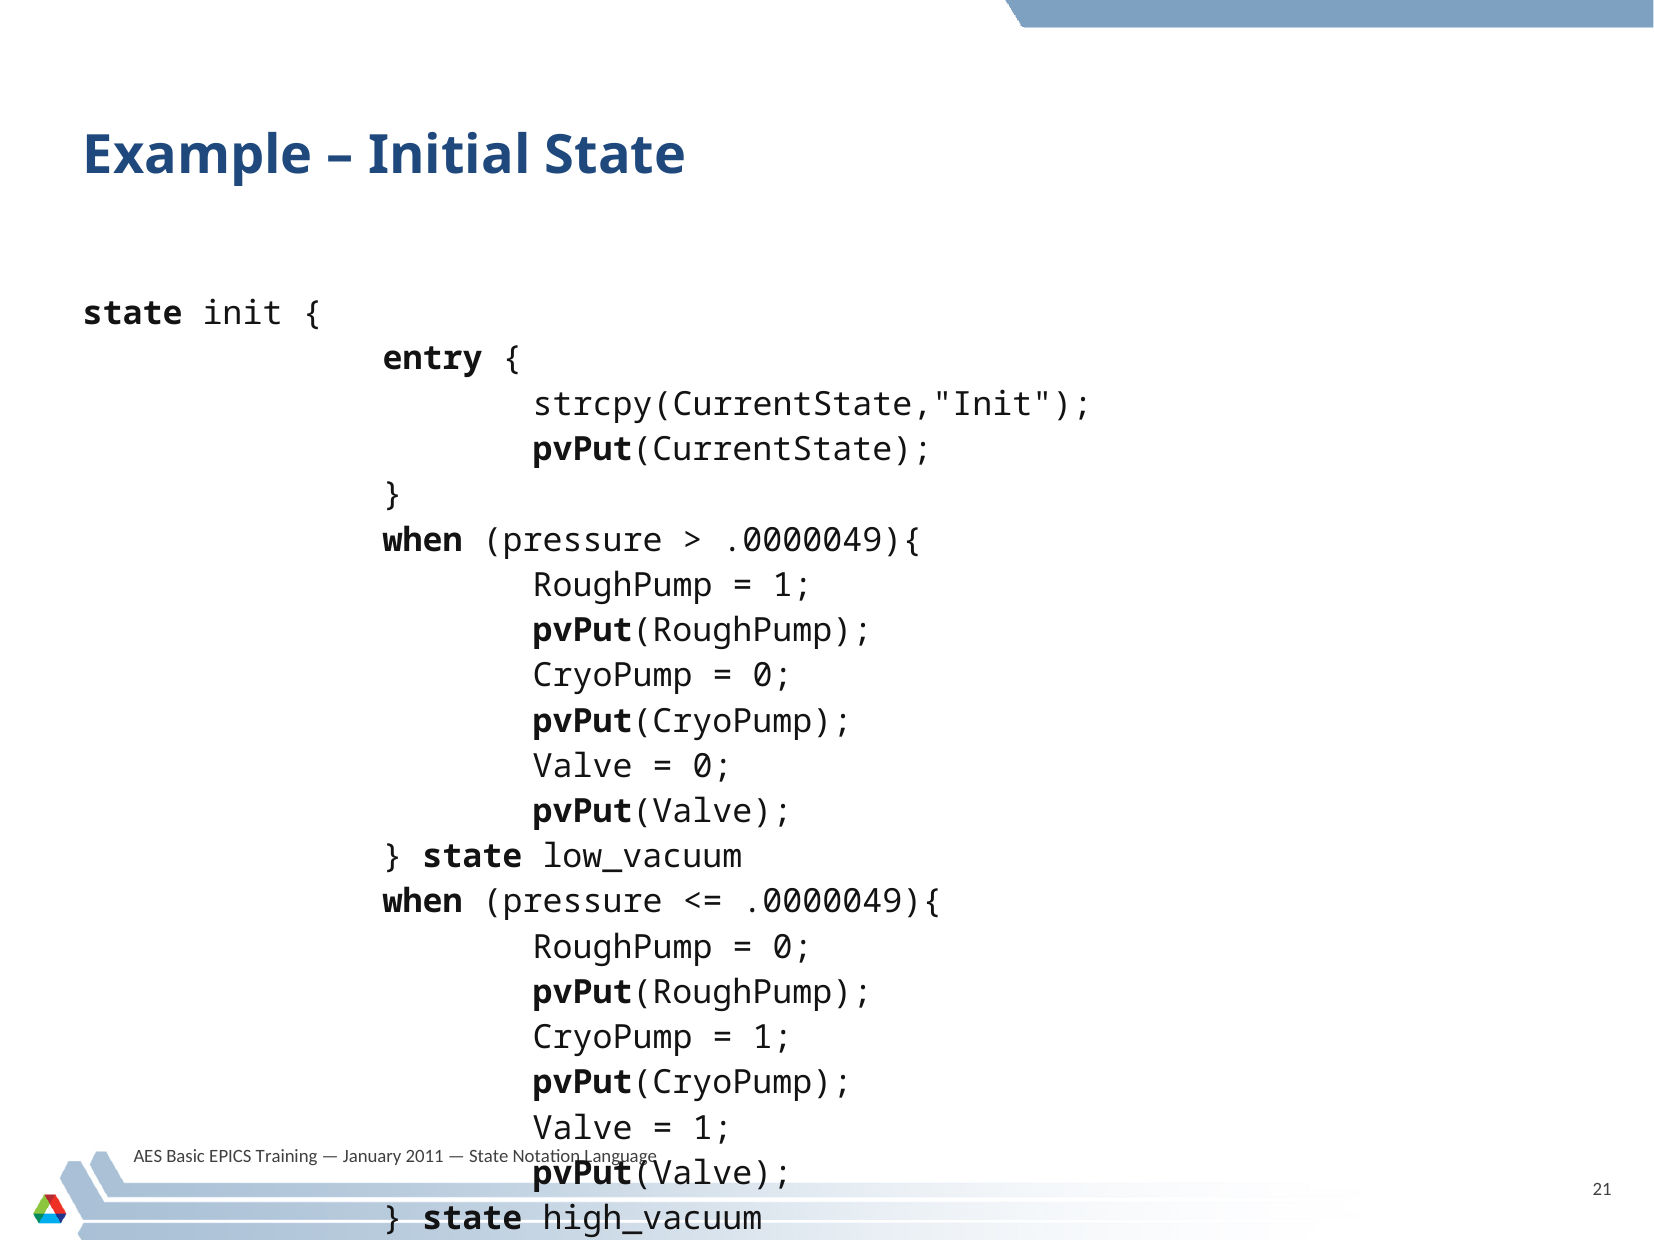

# Example – Initial State
state init {
		entry {
			strcpy(CurrentState,"Init");
			pvPut(CurrentState);
		}
		when (pressure > .0000049){
			RoughPump = 1;
			pvPut(RoughPump);
			CryoPump = 0;
			pvPut(CryoPump);
			Valve = 0;
			pvPut(Valve);
		} state low_vacuum
		when (pressure <= .0000049){
			RoughPump = 0;
			pvPut(RoughPump);
			CryoPump = 1;
			pvPut(CryoPump);
			Valve = 1;
			pvPut(Valve);
		} state high_vacuum
	}
AES Basic EPICS Training — January 2011 — State Notation Language
21